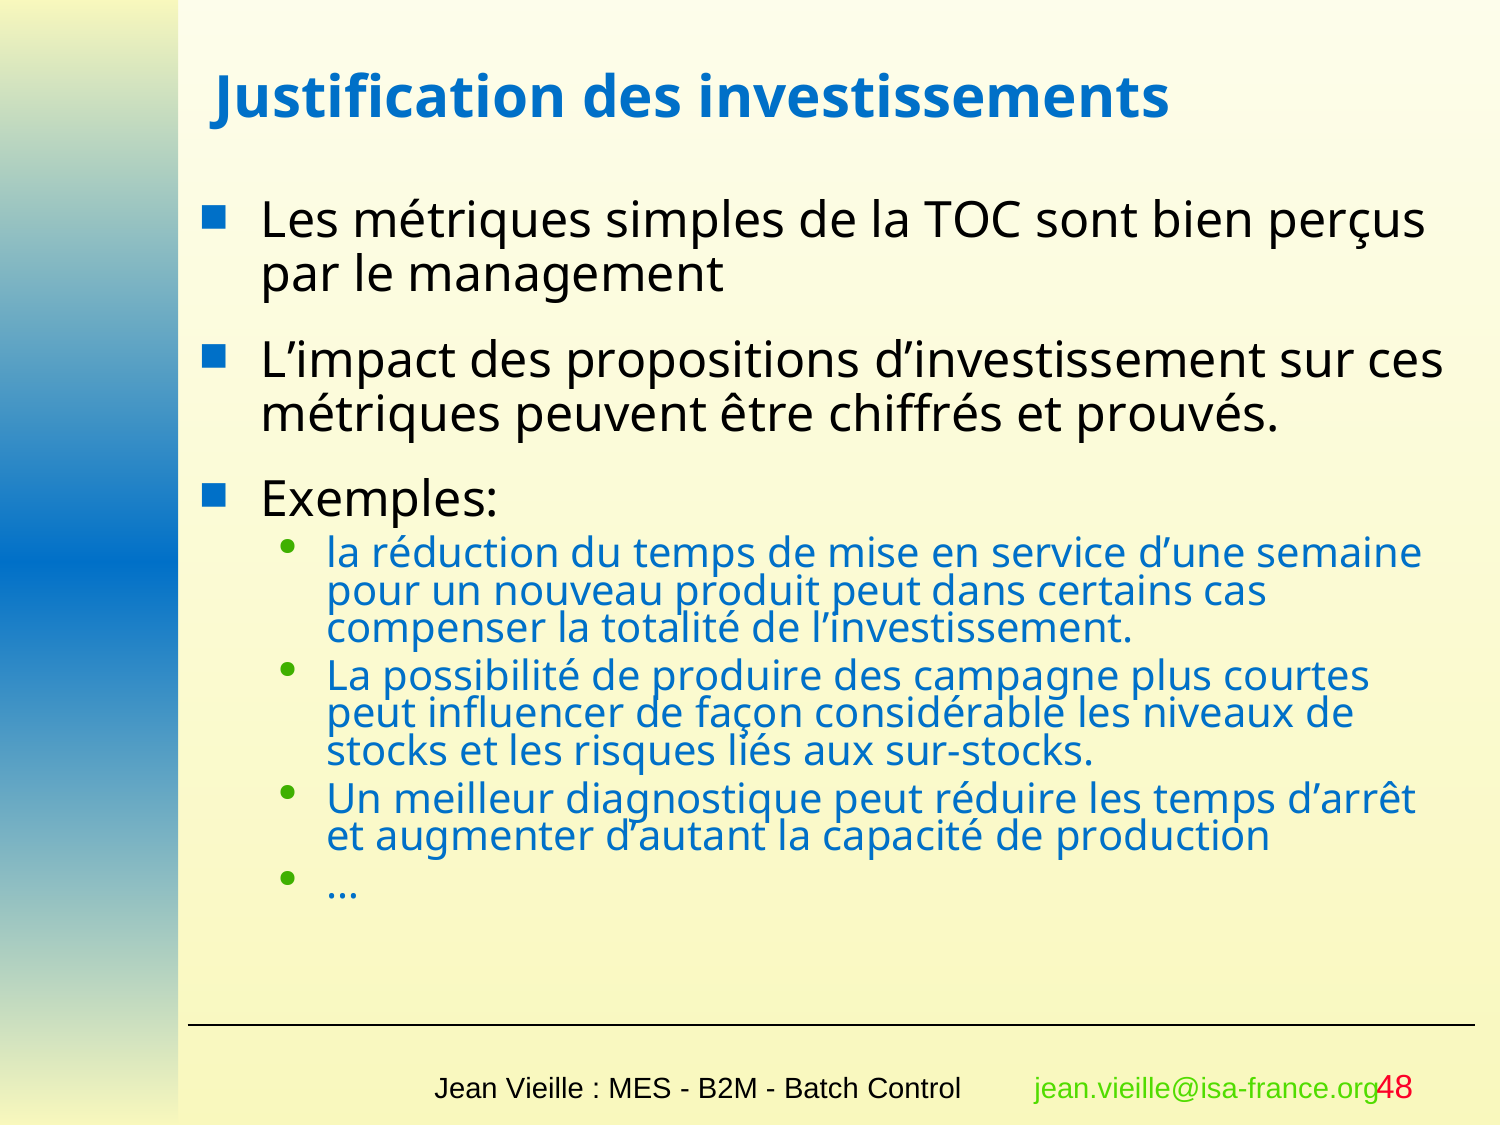

# Justification des investissements
Les métriques simples de la TOC sont bien perçus par le management
L’impact des propositions d’investissement sur ces métriques peuvent être chiffrés et prouvés.
Exemples:
la réduction du temps de mise en service d’une semaine pour un nouveau produit peut dans certains cas compenser la totalité de l’investissement.
La possibilité de produire des campagne plus courtes peut influencer de façon considérable les niveaux de stocks et les risques liés aux sur-stocks.
Un meilleur diagnostique peut réduire les temps d’arrêt et augmenter d’autant la capacité de production
…